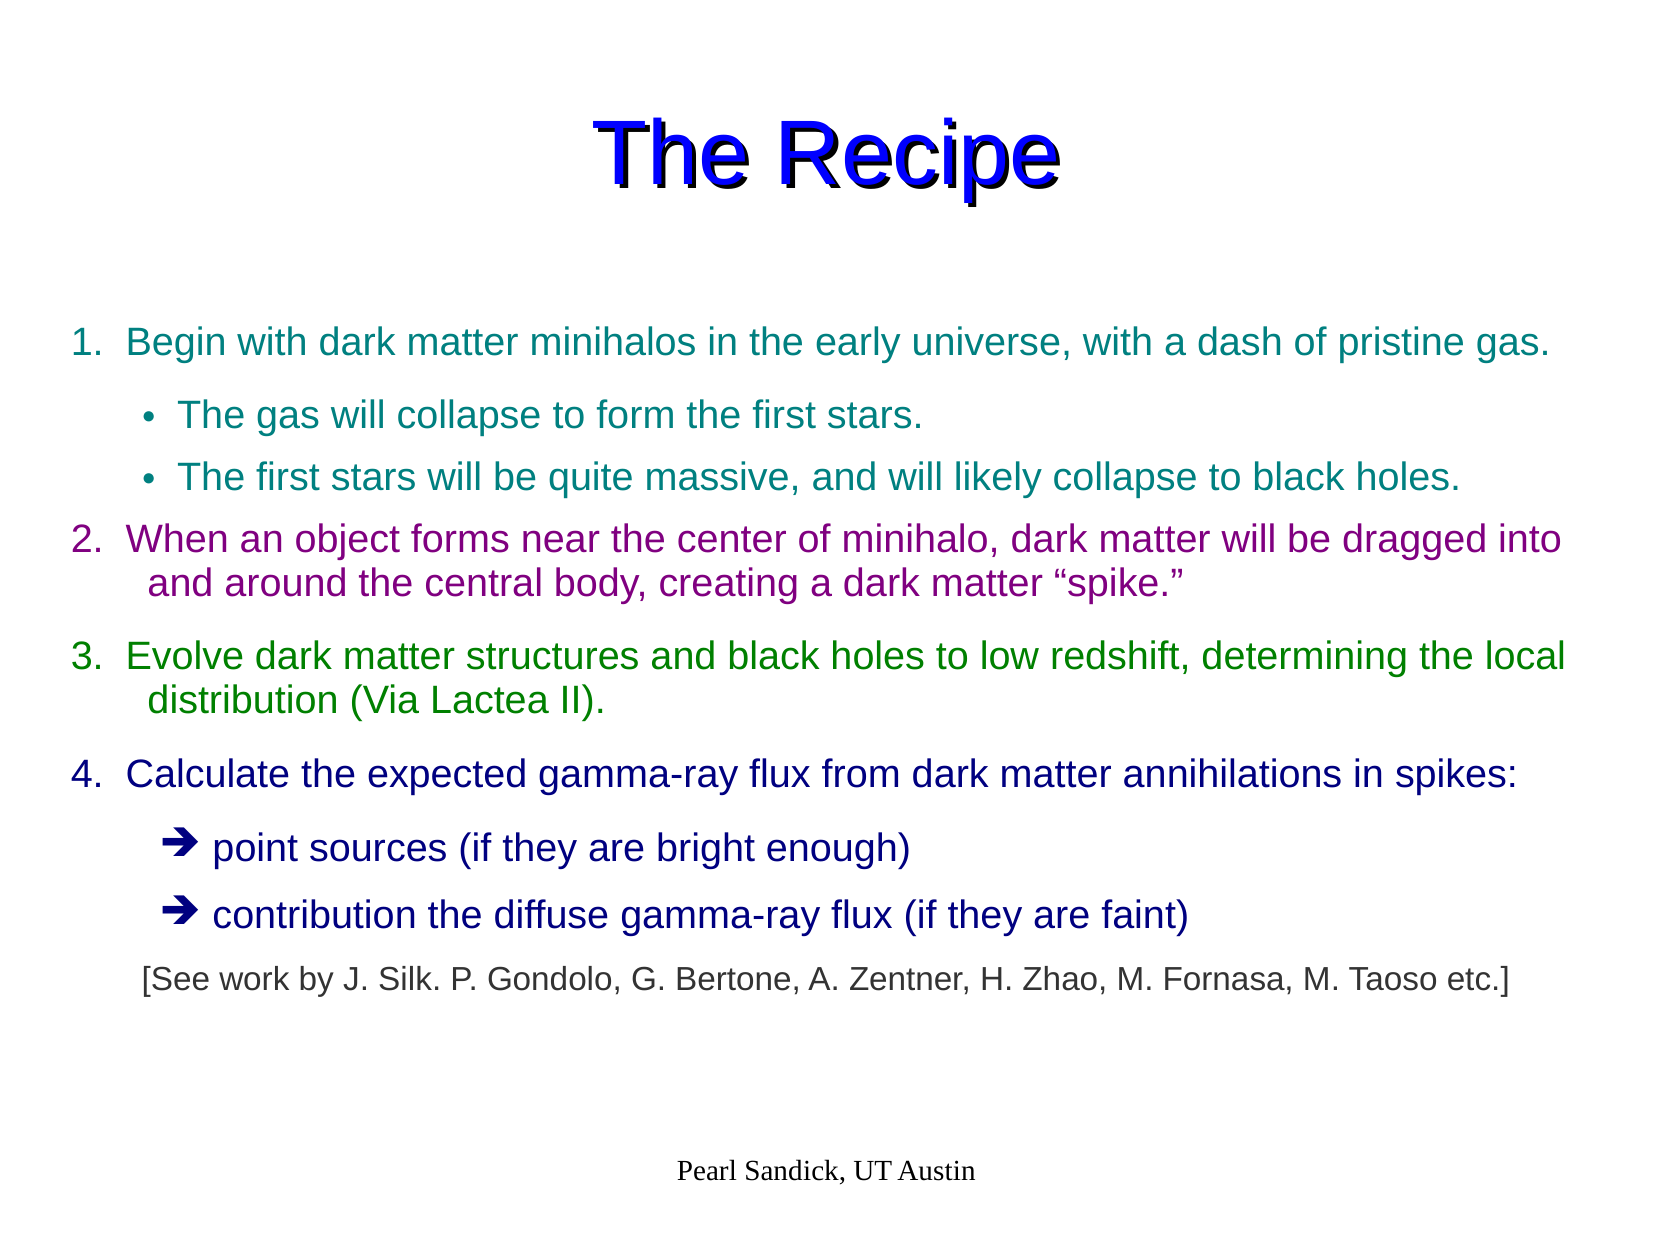

# The Recipe
1. Begin with dark matter minihalos in the early universe, with a dash of pristine gas.
The gas will collapse to form the first stars.
The first stars will be quite massive, and will likely collapse to black holes.
2. When an object forms near the center of minihalo, dark matter will be dragged into and around the central body, creating a dark matter “spike.”
3. Evolve dark matter structures and black holes to low redshift, determining the local distribution (Via Lactea II).
4. Calculate the expected gamma-ray flux from dark matter annihilations in spikes:
point sources (if they are bright enough)
contribution the diffuse gamma-ray flux (if they are faint)
[See work by J. Silk. P. Gondolo, G. Bertone, A. Zentner, H. Zhao, M. Fornasa, M. Taoso etc.]
Pearl Sandick, UT Austin